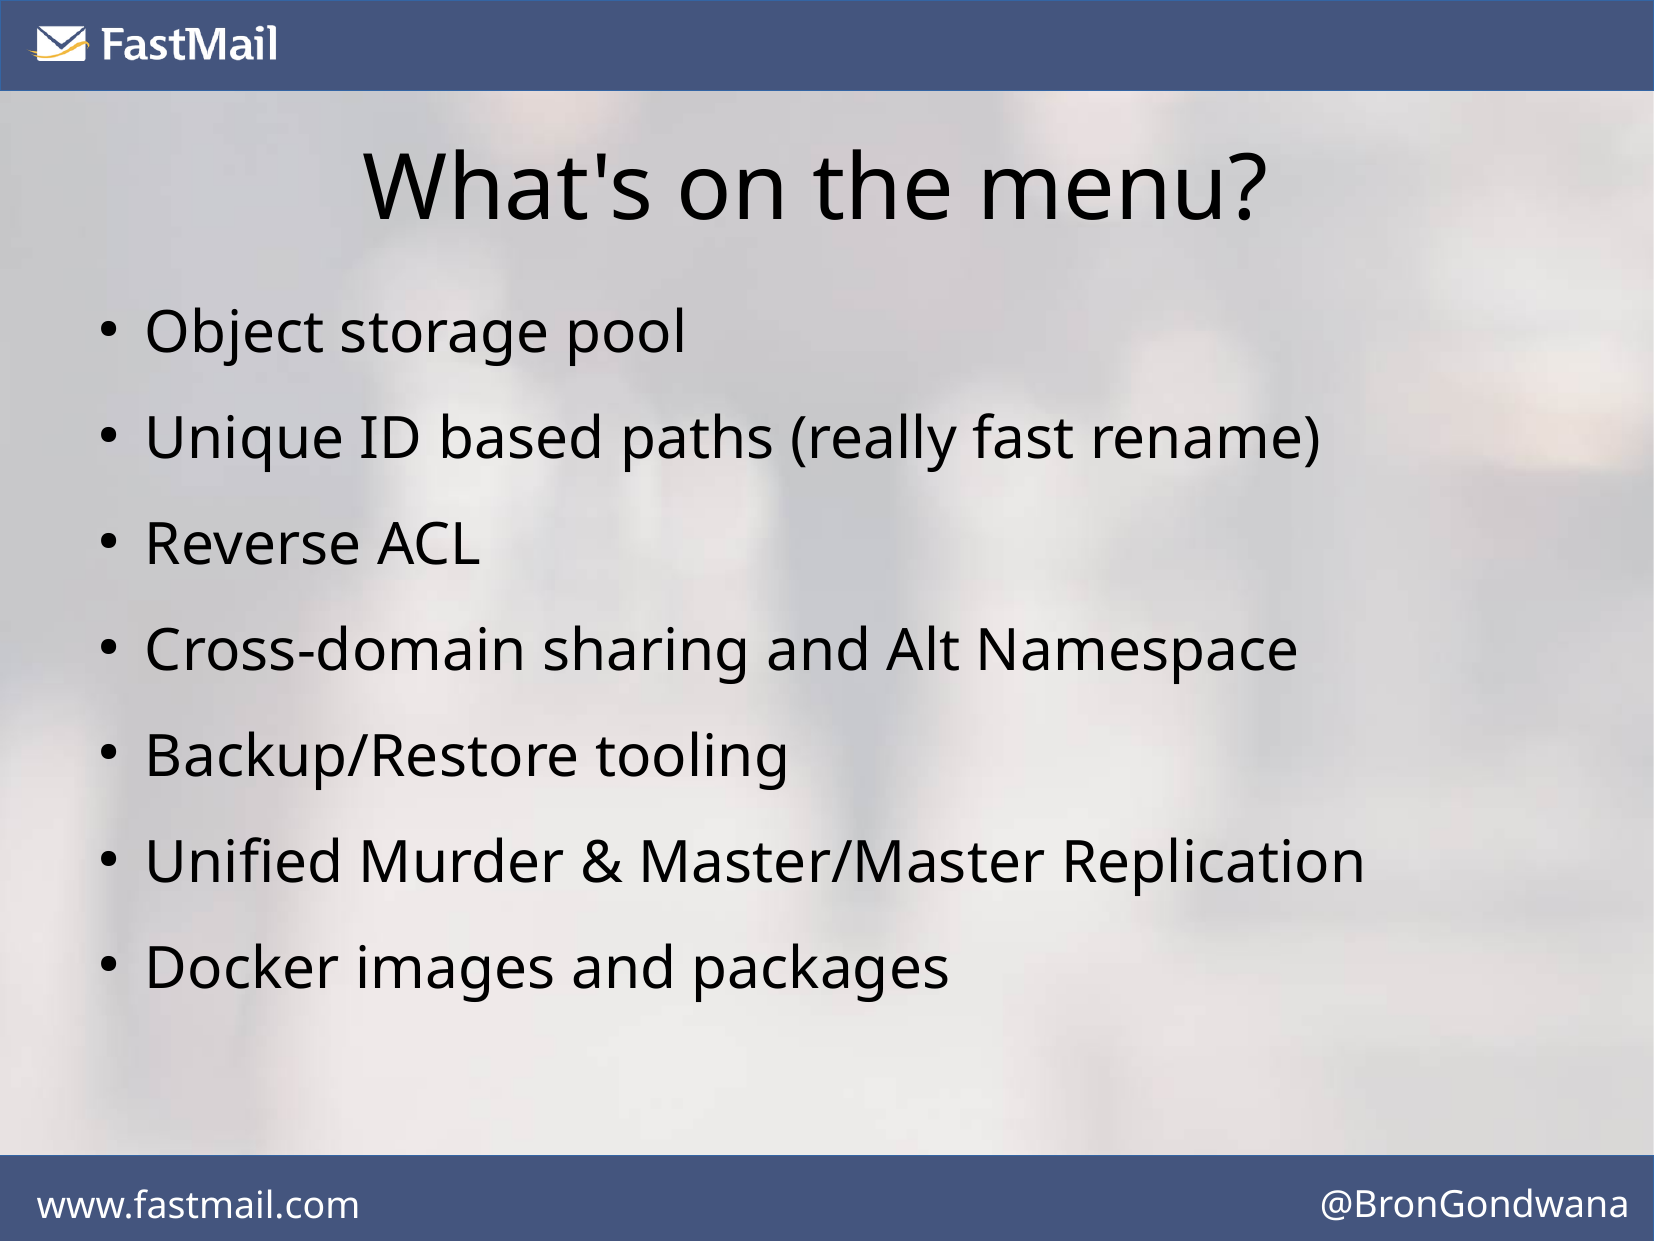

# What's on the menu?
Object storage pool
Unique ID based paths (really fast rename)
Reverse ACL
Cross-domain sharing and Alt Namespace
Backup/Restore tooling
Unified Murder & Master/Master Replication
Docker images and packages